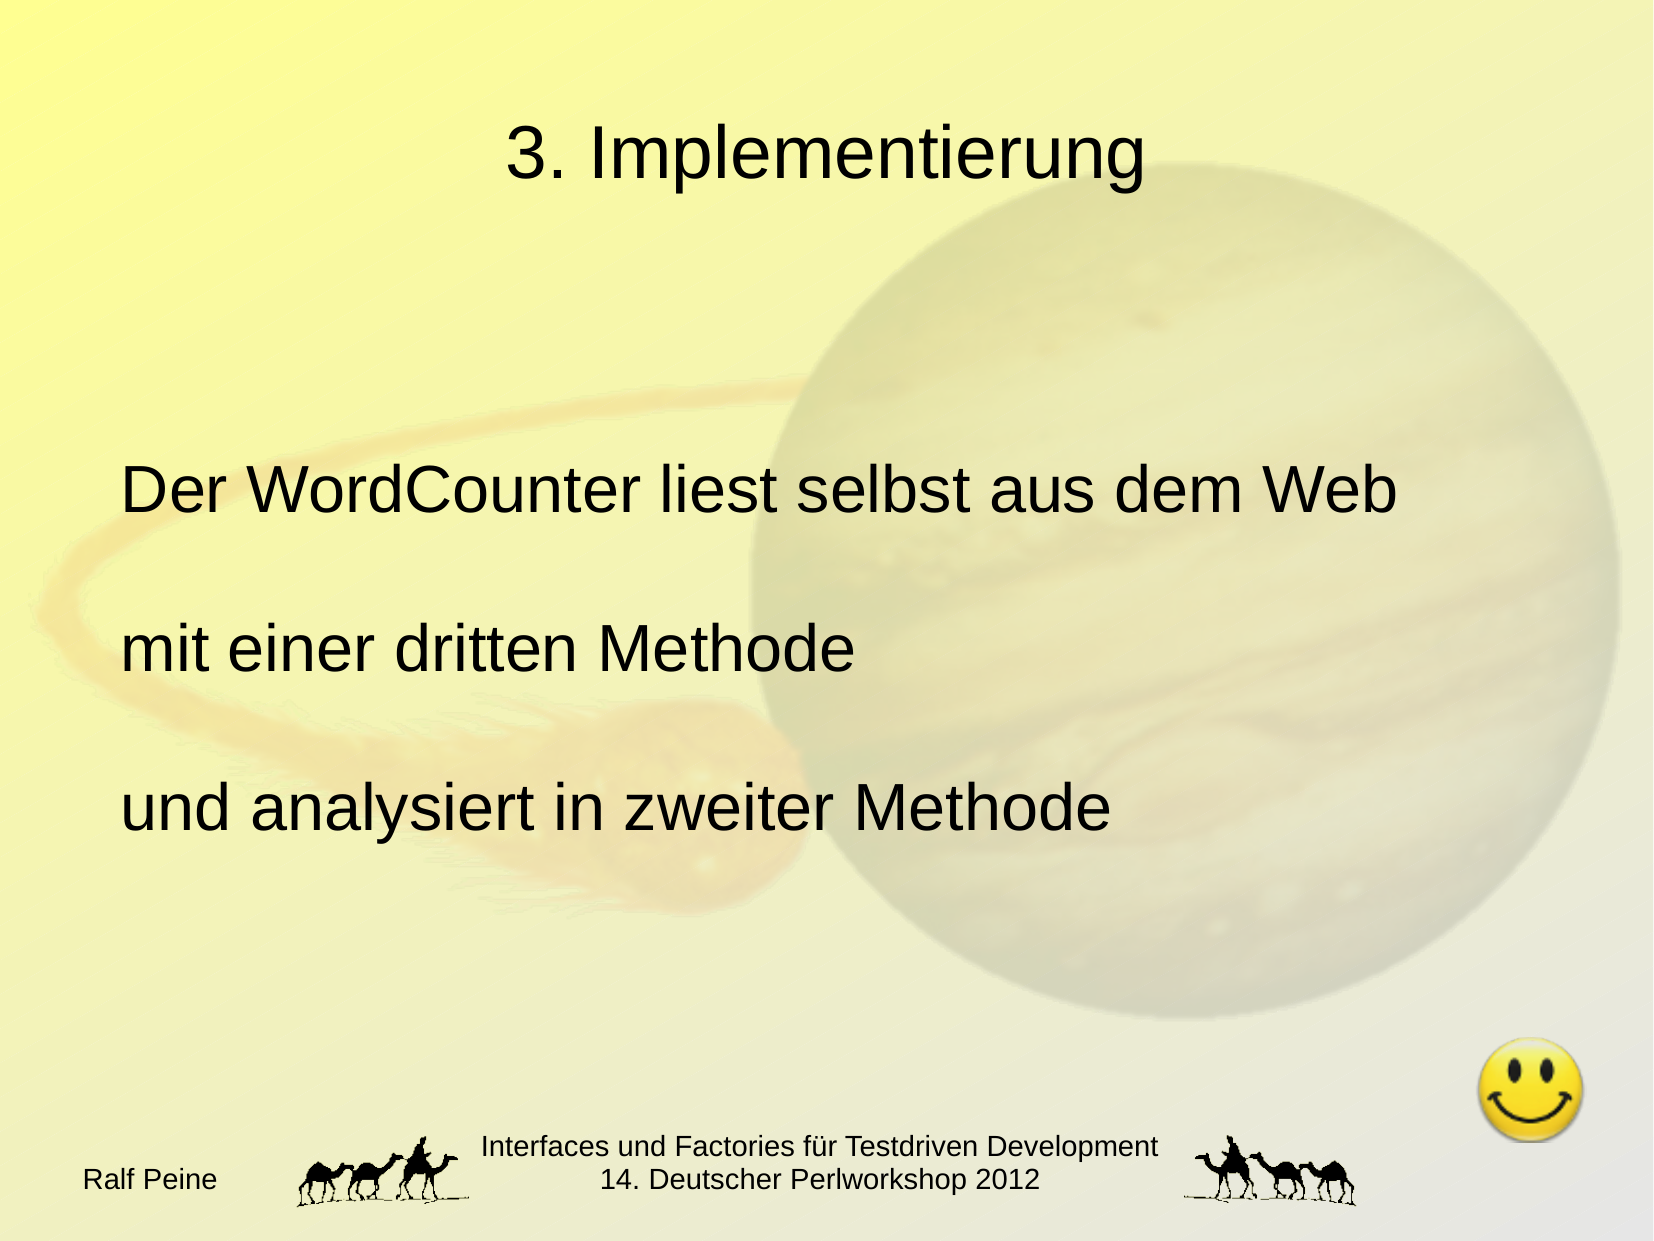

# 3. Implementierung
Der WordCounter liest selbst aus dem Web
mit einer dritten Methode
und analysiert in zweiter Methode